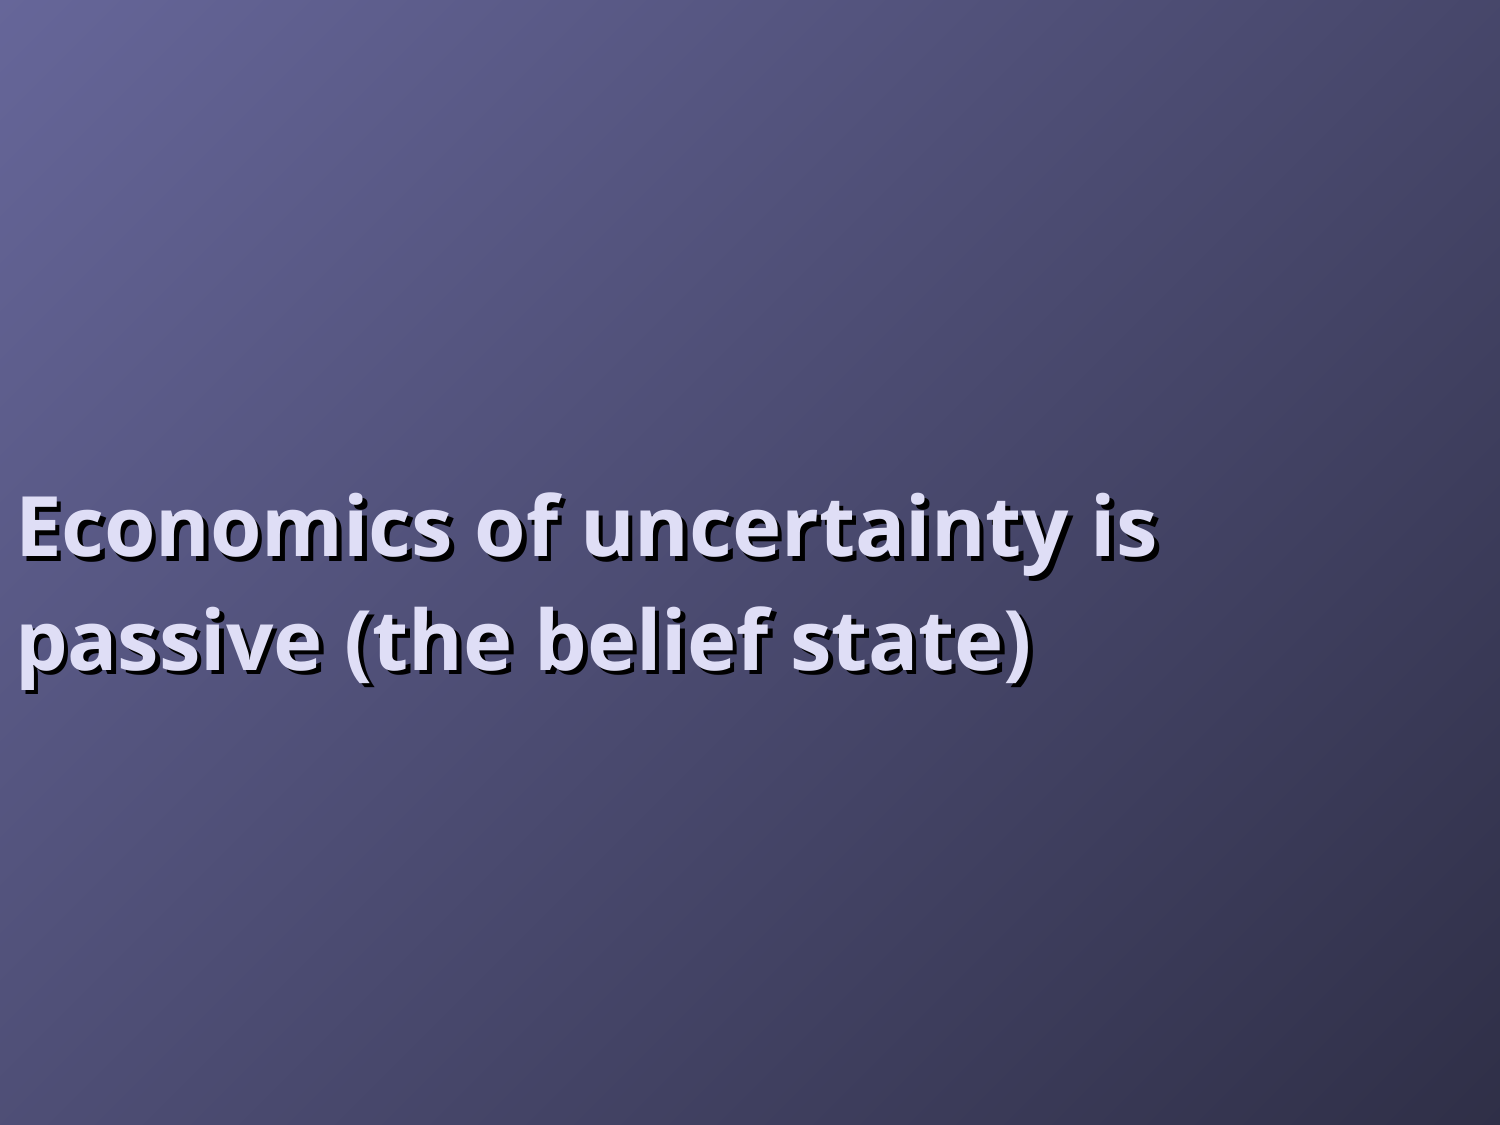

# Economics of uncertainty is passive (the belief state)